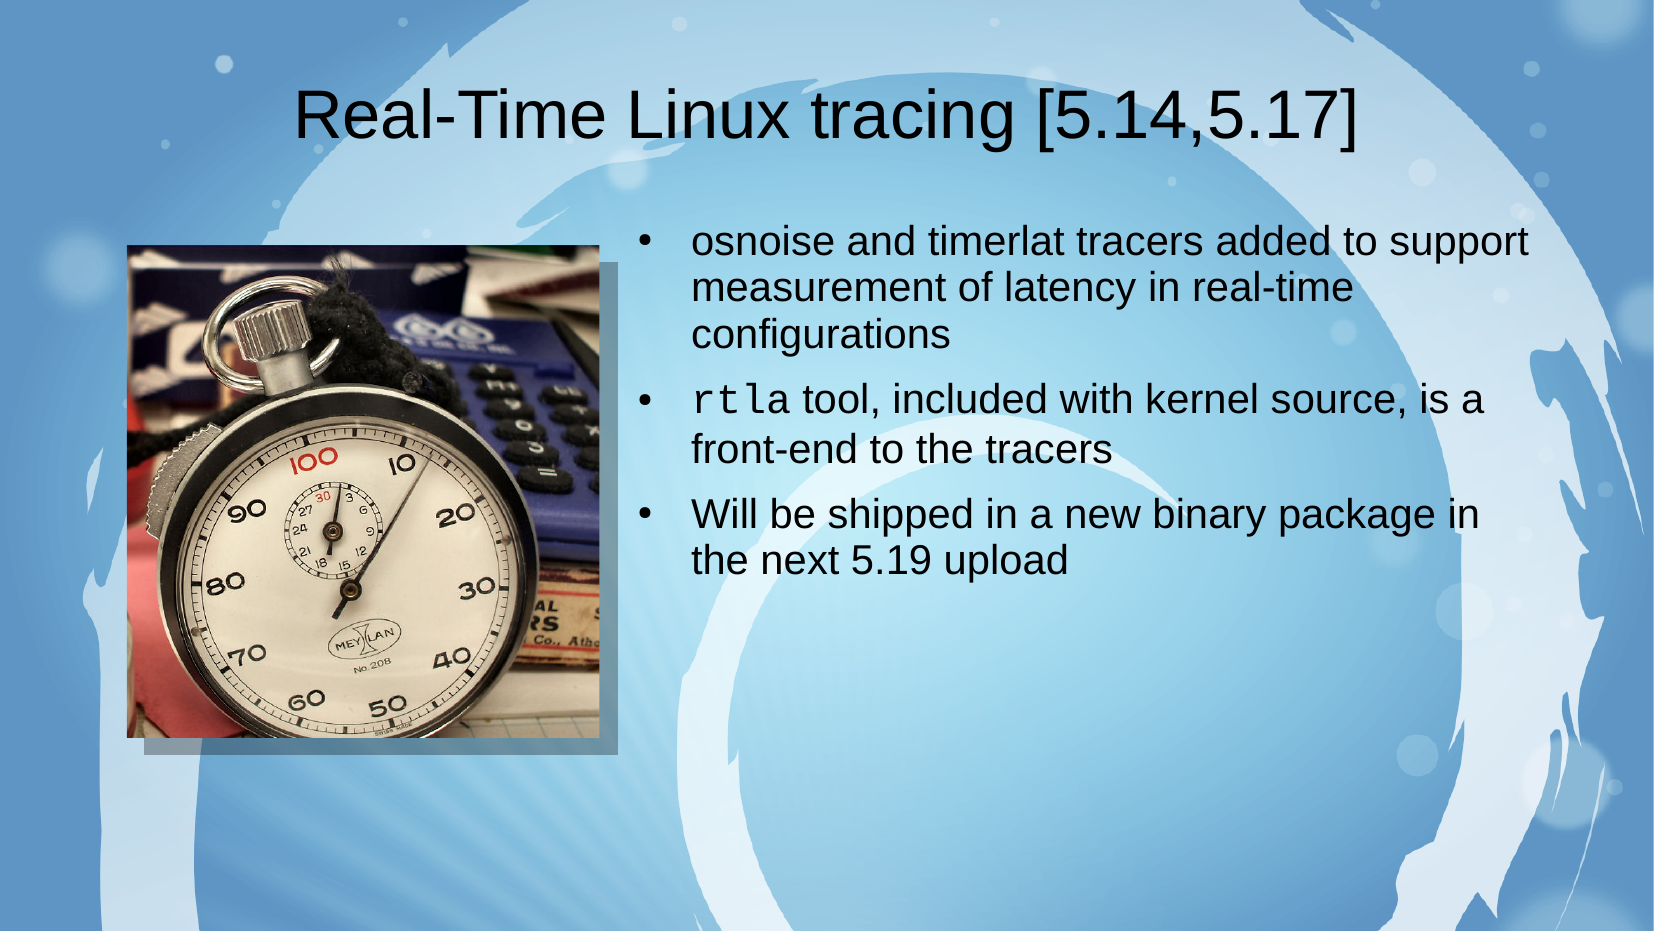

# Real-Time Linux tracing [5.14,5.17]
osnoise and timerlat tracers added to support measurement of latency in real-time configurations
rtla tool, included with kernel source, is a front-end to the tracers
Will be shipped in a new binary package in the next 5.19 upload